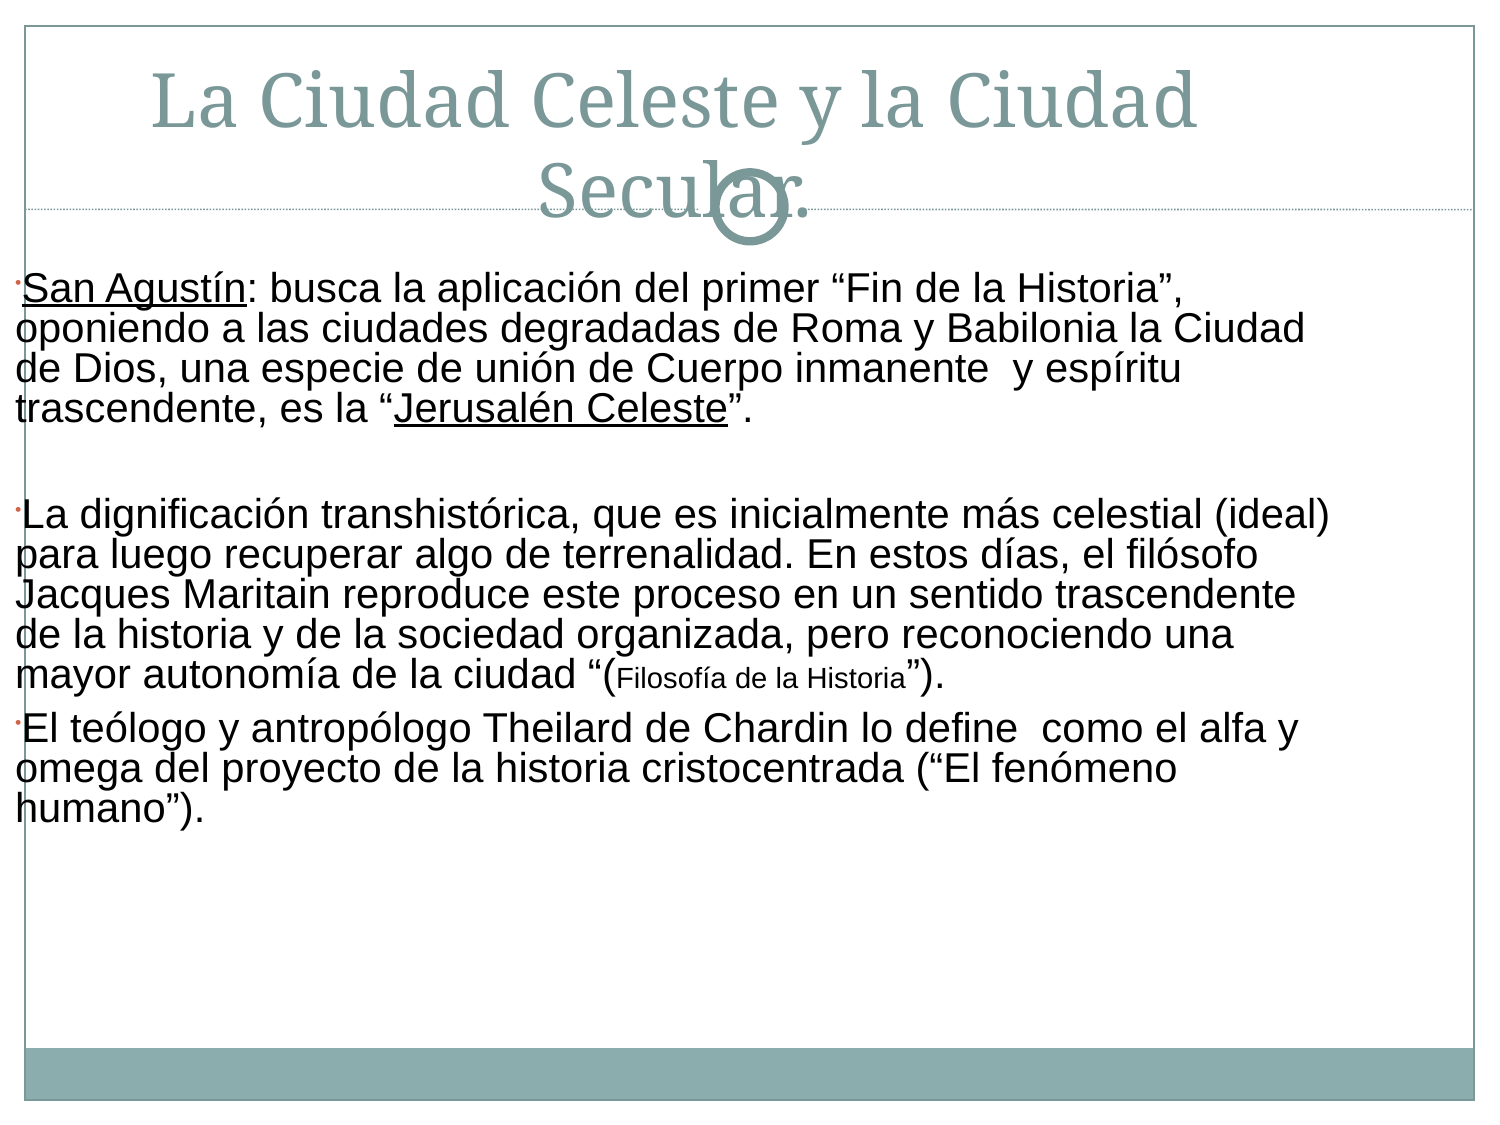

# La Ciudad Celeste y la Ciudad Secular.
San Agustín: busca la aplicación del primer “Fin de la Historia”, oponiendo a las ciudades degradadas de Roma y Babilonia la Ciudad de Dios, una especie de unión de Cuerpo inmanente y espíritu trascendente, es la “Jerusalén Celeste”.
La dignificación transhistórica, que es inicialmente más celestial (ideal) para luego recuperar algo de terrenalidad. En estos días, el filósofo Jacques Maritain reproduce este proceso en un sentido trascendente de la historia y de la sociedad organizada, pero reconociendo una mayor autonomía de la ciudad “(Filosofía de la Historia”).
El teólogo y antropólogo Theilard de Chardin lo define como el alfa y omega del proyecto de la historia cristocentrada (“El fenómeno humano”).